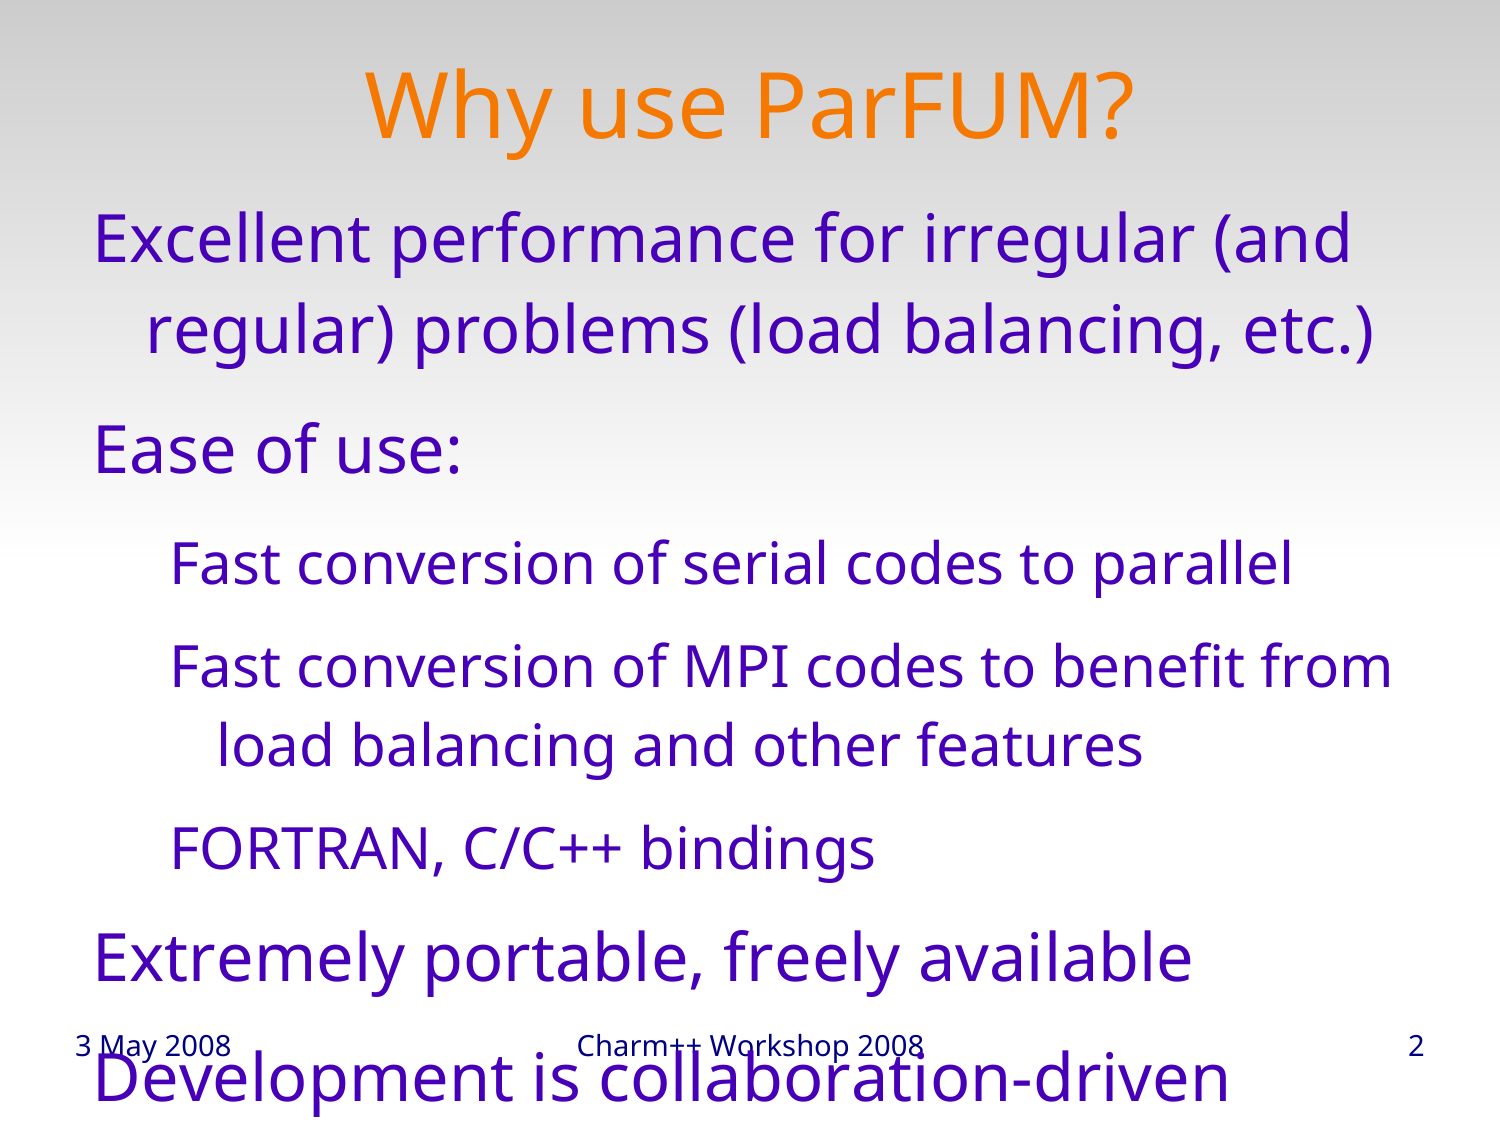

# Why use ParFUM?
Excellent performance for irregular (and regular) problems (load balancing, etc.)
Ease of use:
Fast conversion of serial codes to parallel
Fast conversion of MPI codes to benefit from load balancing and other features
FORTRAN, C/C++ bindings
Extremely portable, freely available
Development is collaboration-driven
3 May 2008
Charm++ Workshop 2008
2